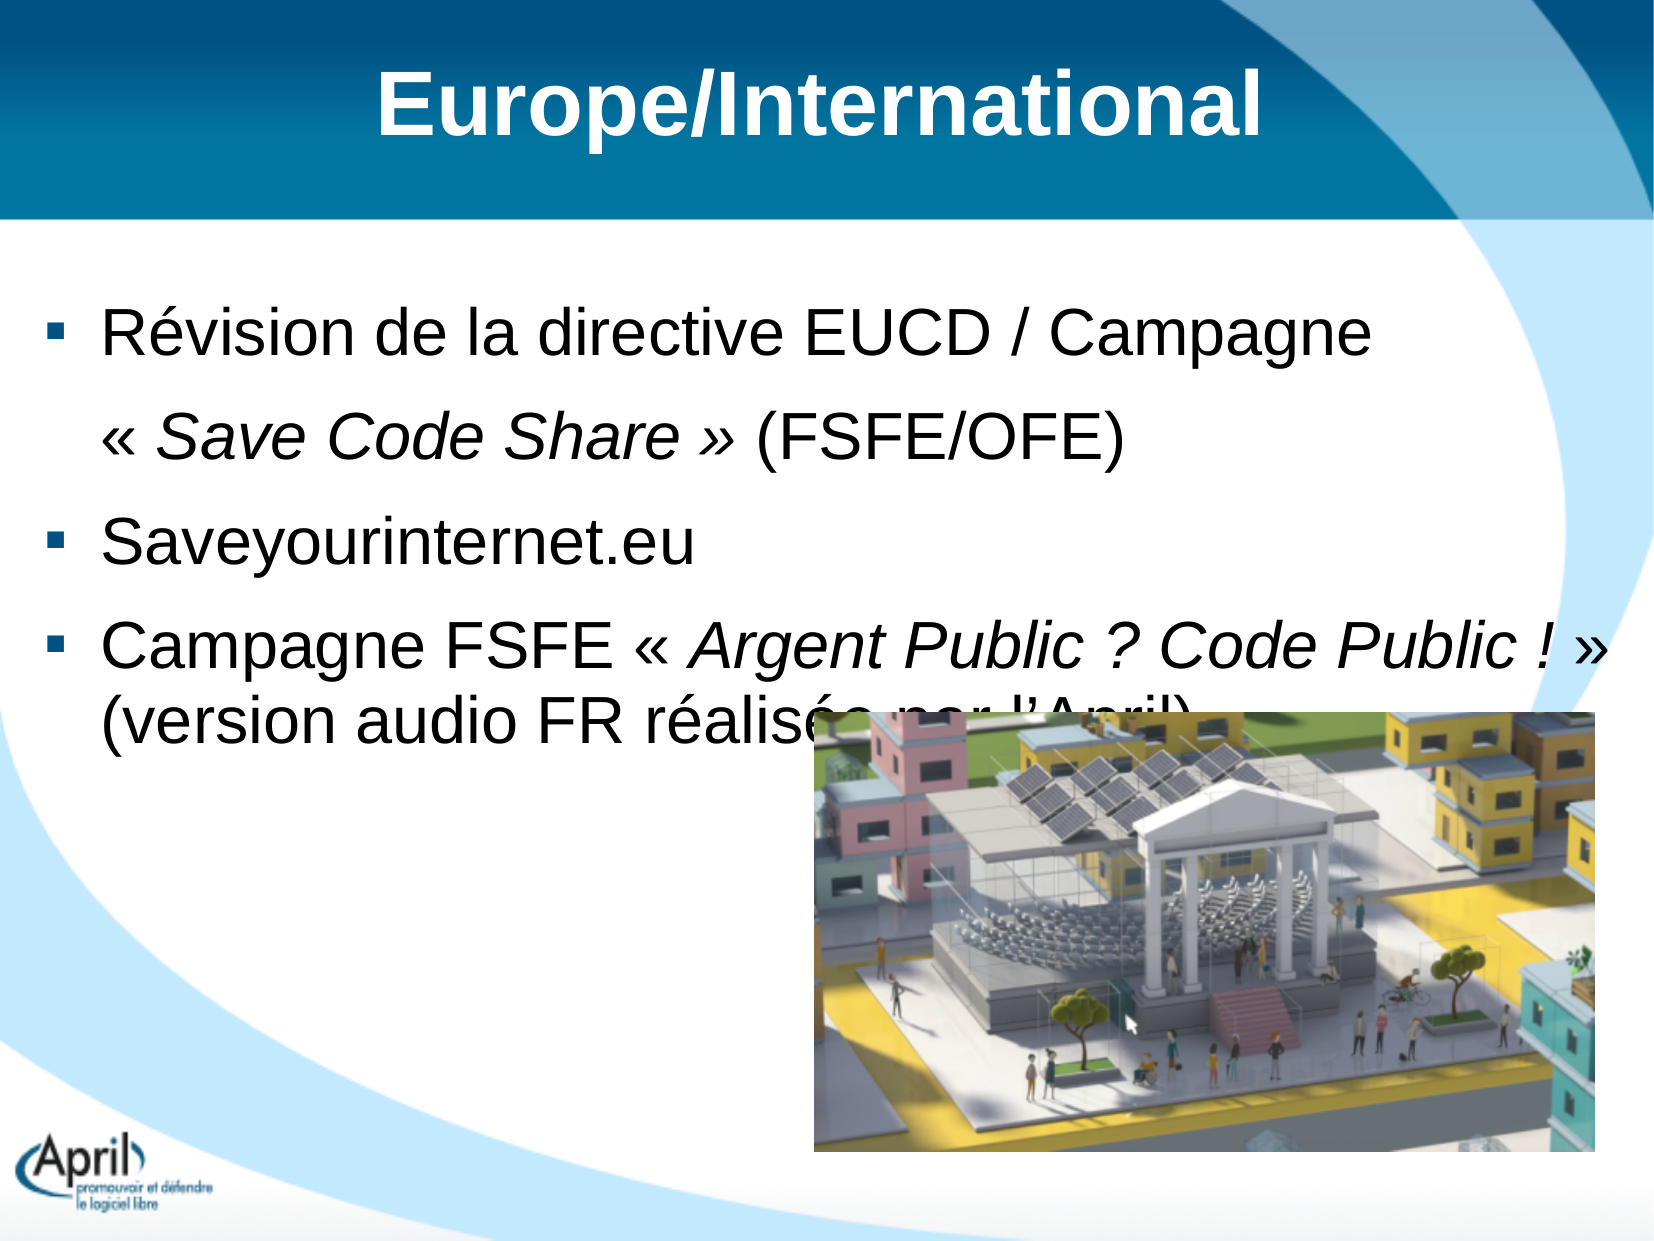

# Europe/International
Révision de la directive EUCD / Campagne
« Save Code Share » (FSFE/OFE)
Saveyourinternet.eu
Campagne FSFE « Argent Public ? Code Public ! » (version audio FR réalisée par l’April)